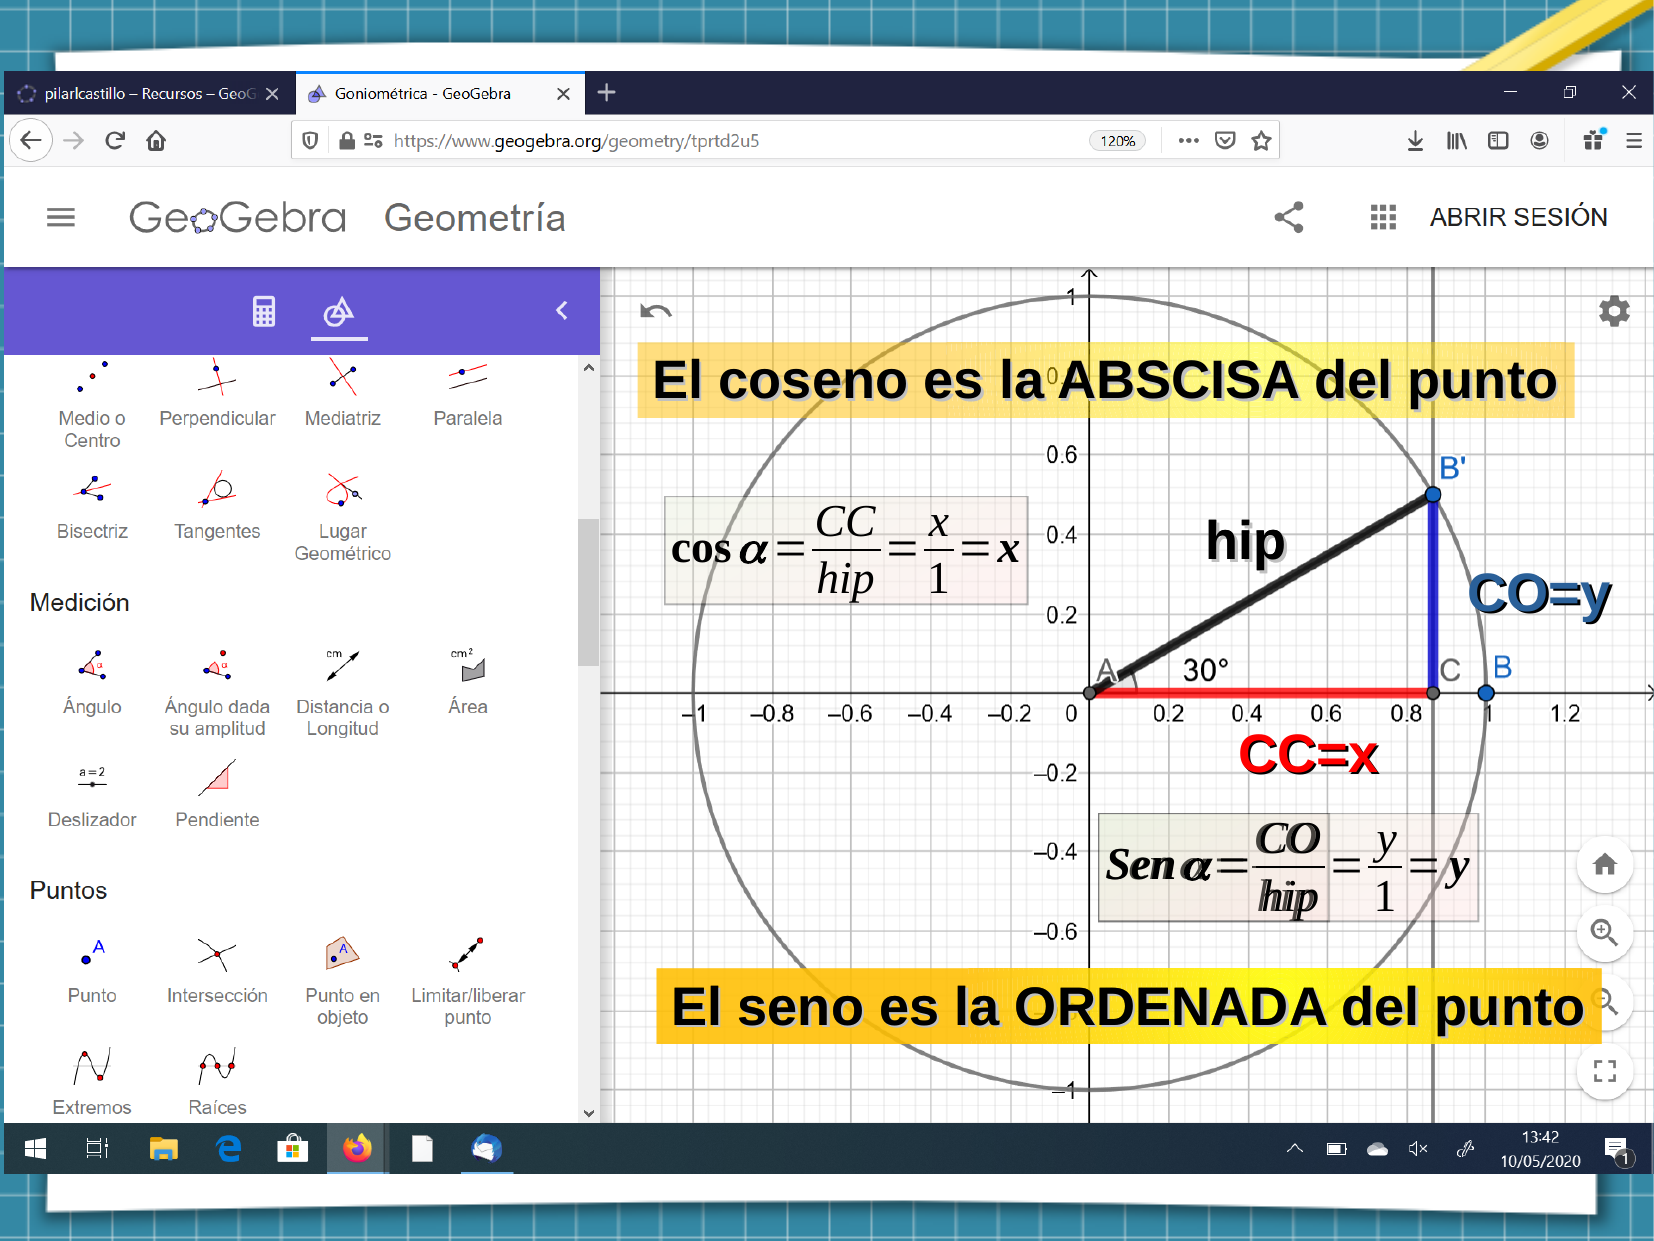

El coseno es la ABSCISA del punto
hip
hip
CO=y
CO
CC=x
CC
El seno es la ORDENADA del punto
El seno es la ORDENADA del punto
El seno es la ORDENADA del punto